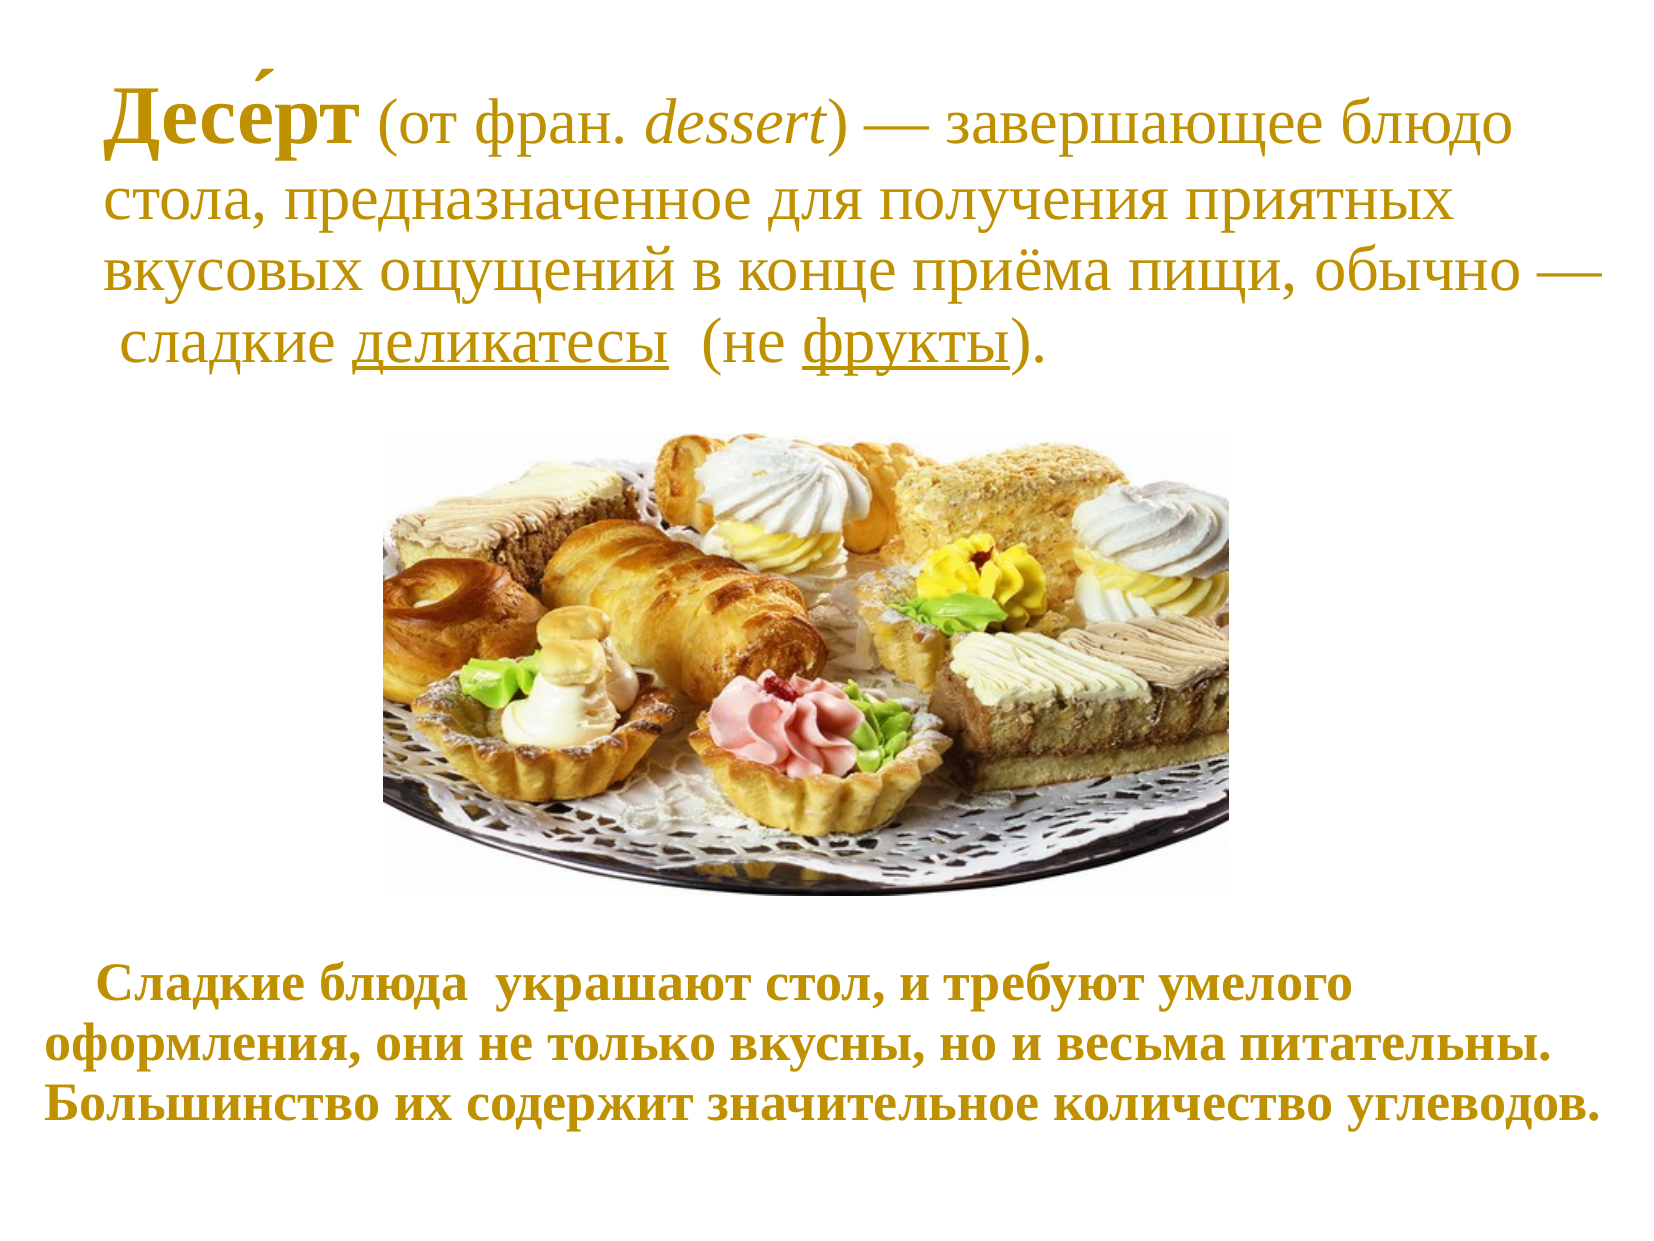

Десе́рт (от фран. dessert) — завершающее блюдо
стола, предназначенное для получения приятных
вкусовых ощущений в конце приёма пищи, обычно —
 сладкие деликатесы  (не фрукты).
 Сладкие блюда украшают стол, и требуют умелого
оформления, они не только вкусны, но и весьма питательны.
Большинство их содержит значительное количество углеводов.